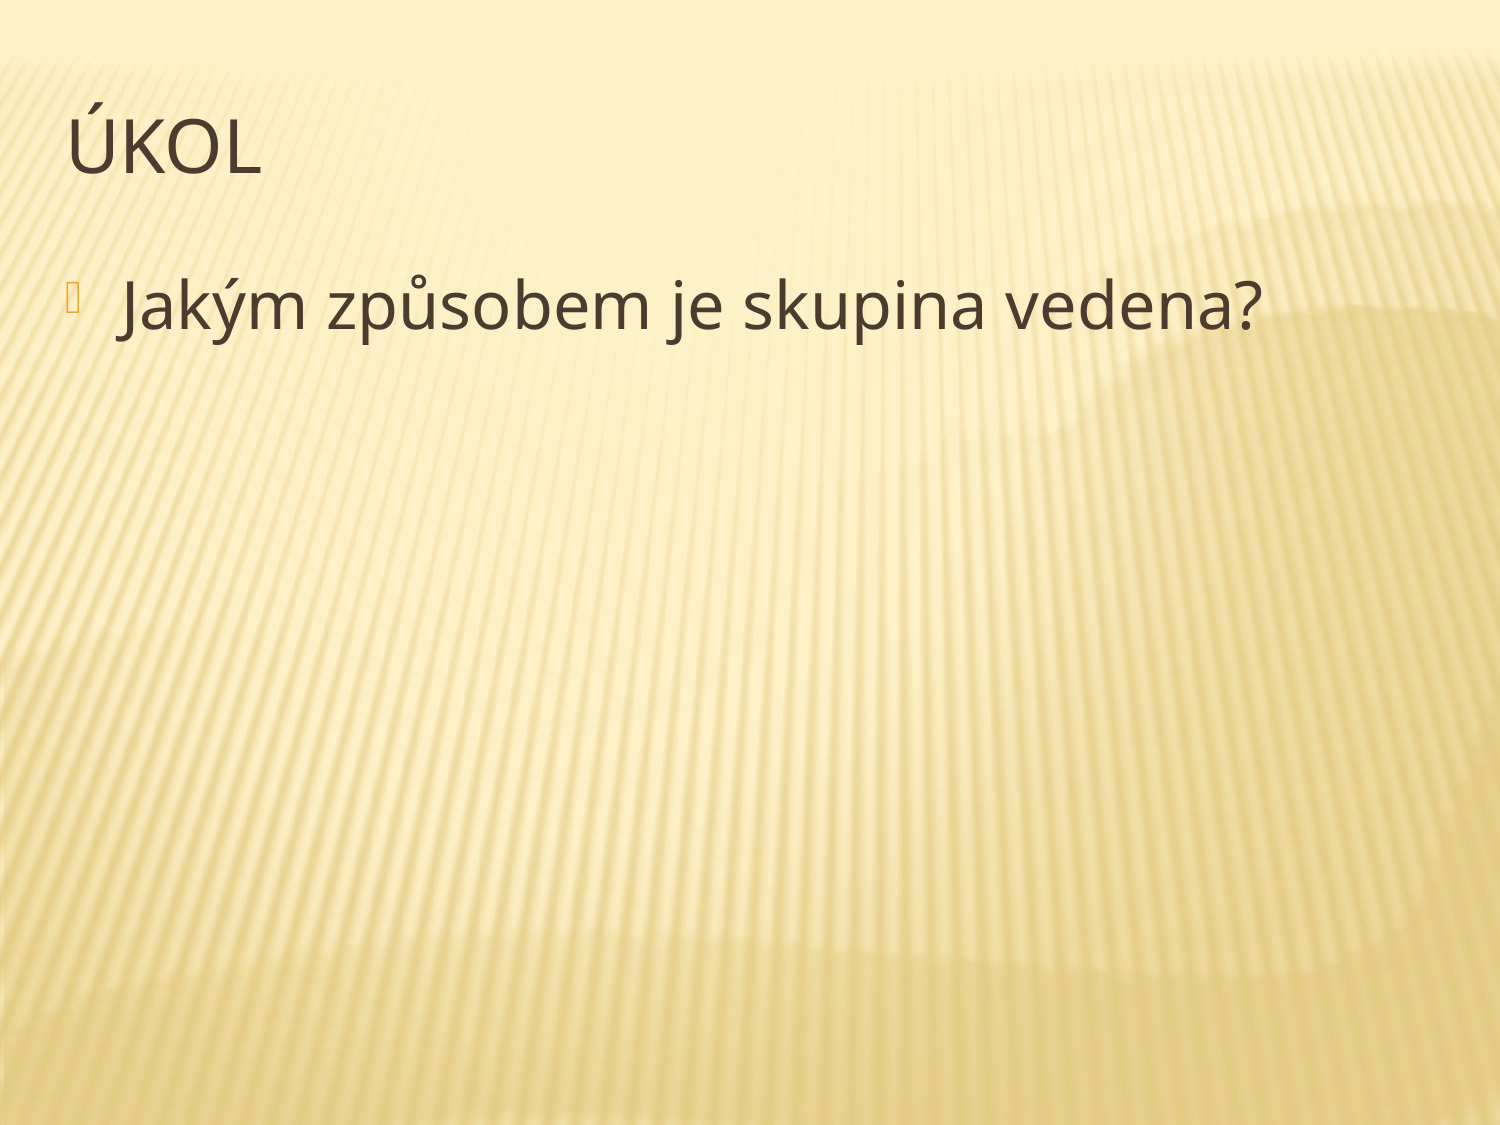

# Úkol
Jakým způsobem je skupina vedena?